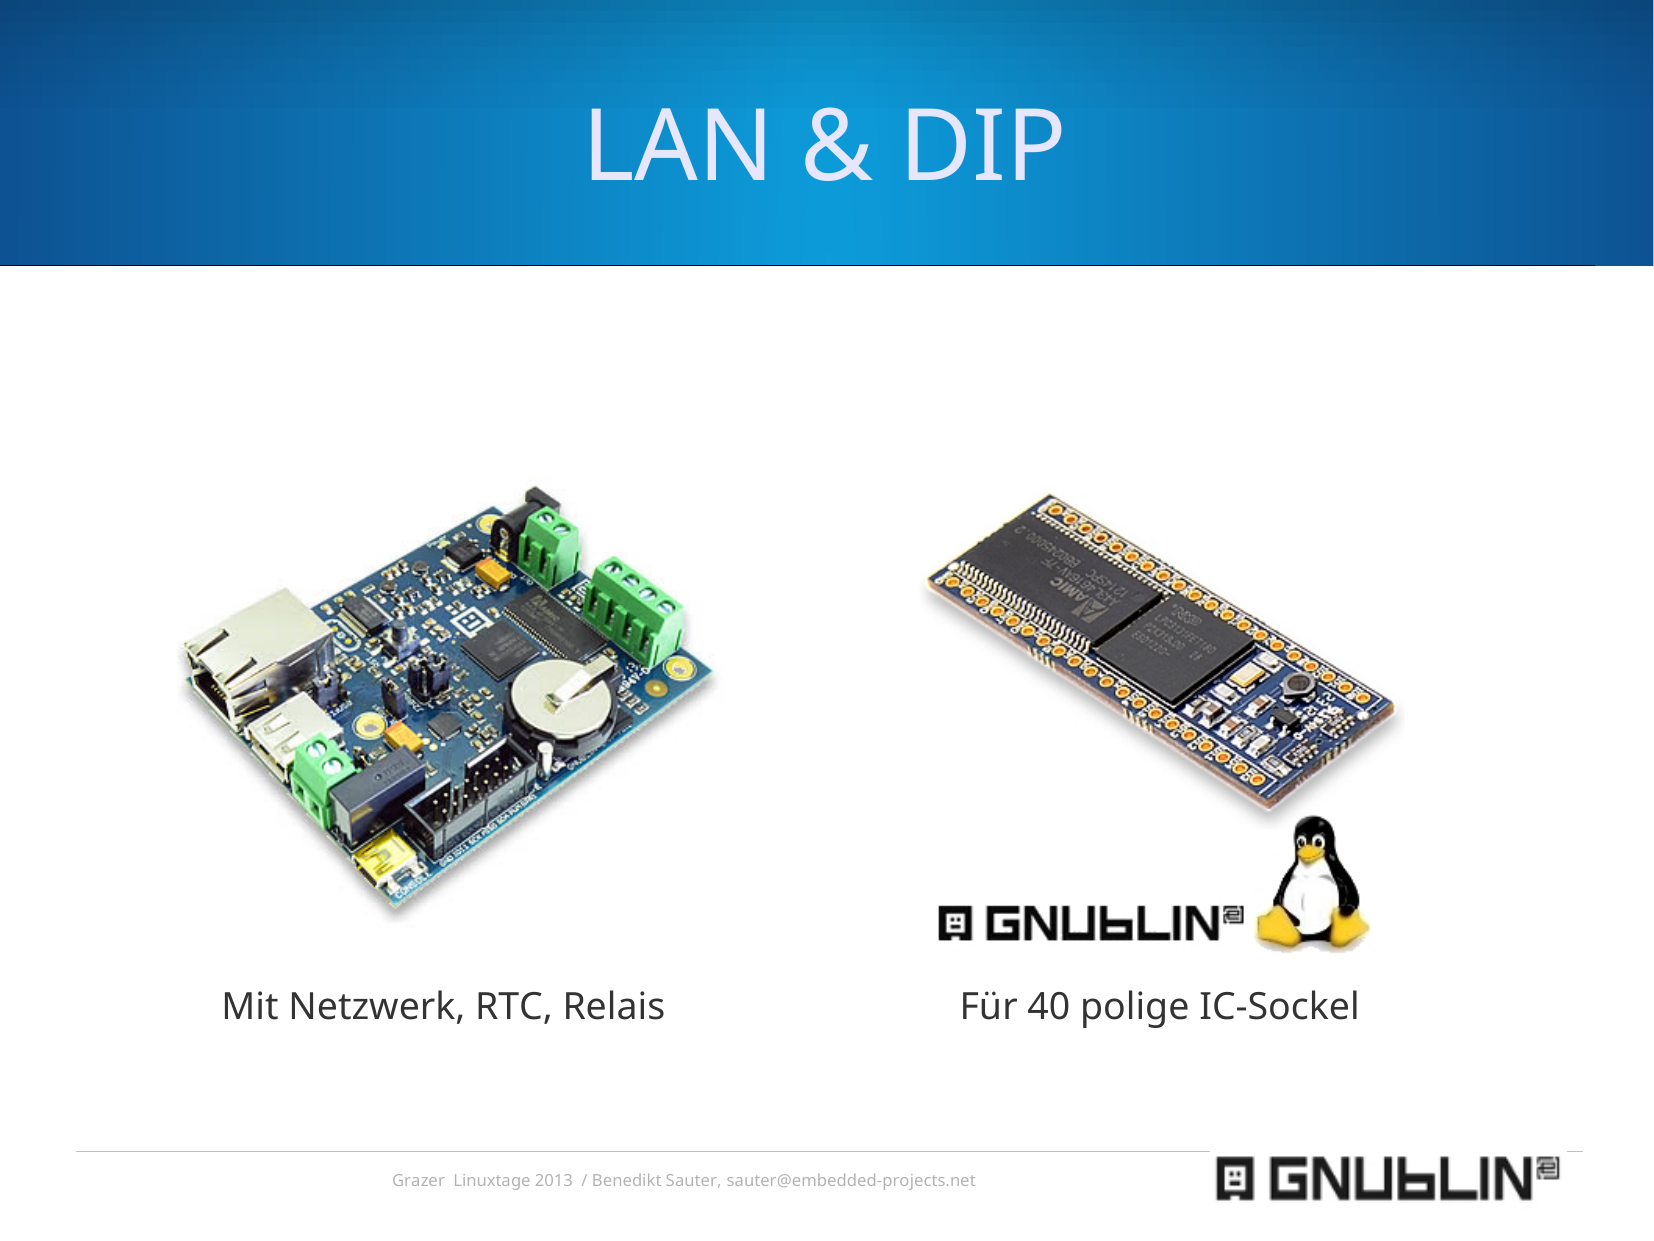

# LAN & DIP
Mit Netzwerk, RTC, Relais
Für 40 polige IC-Sockel